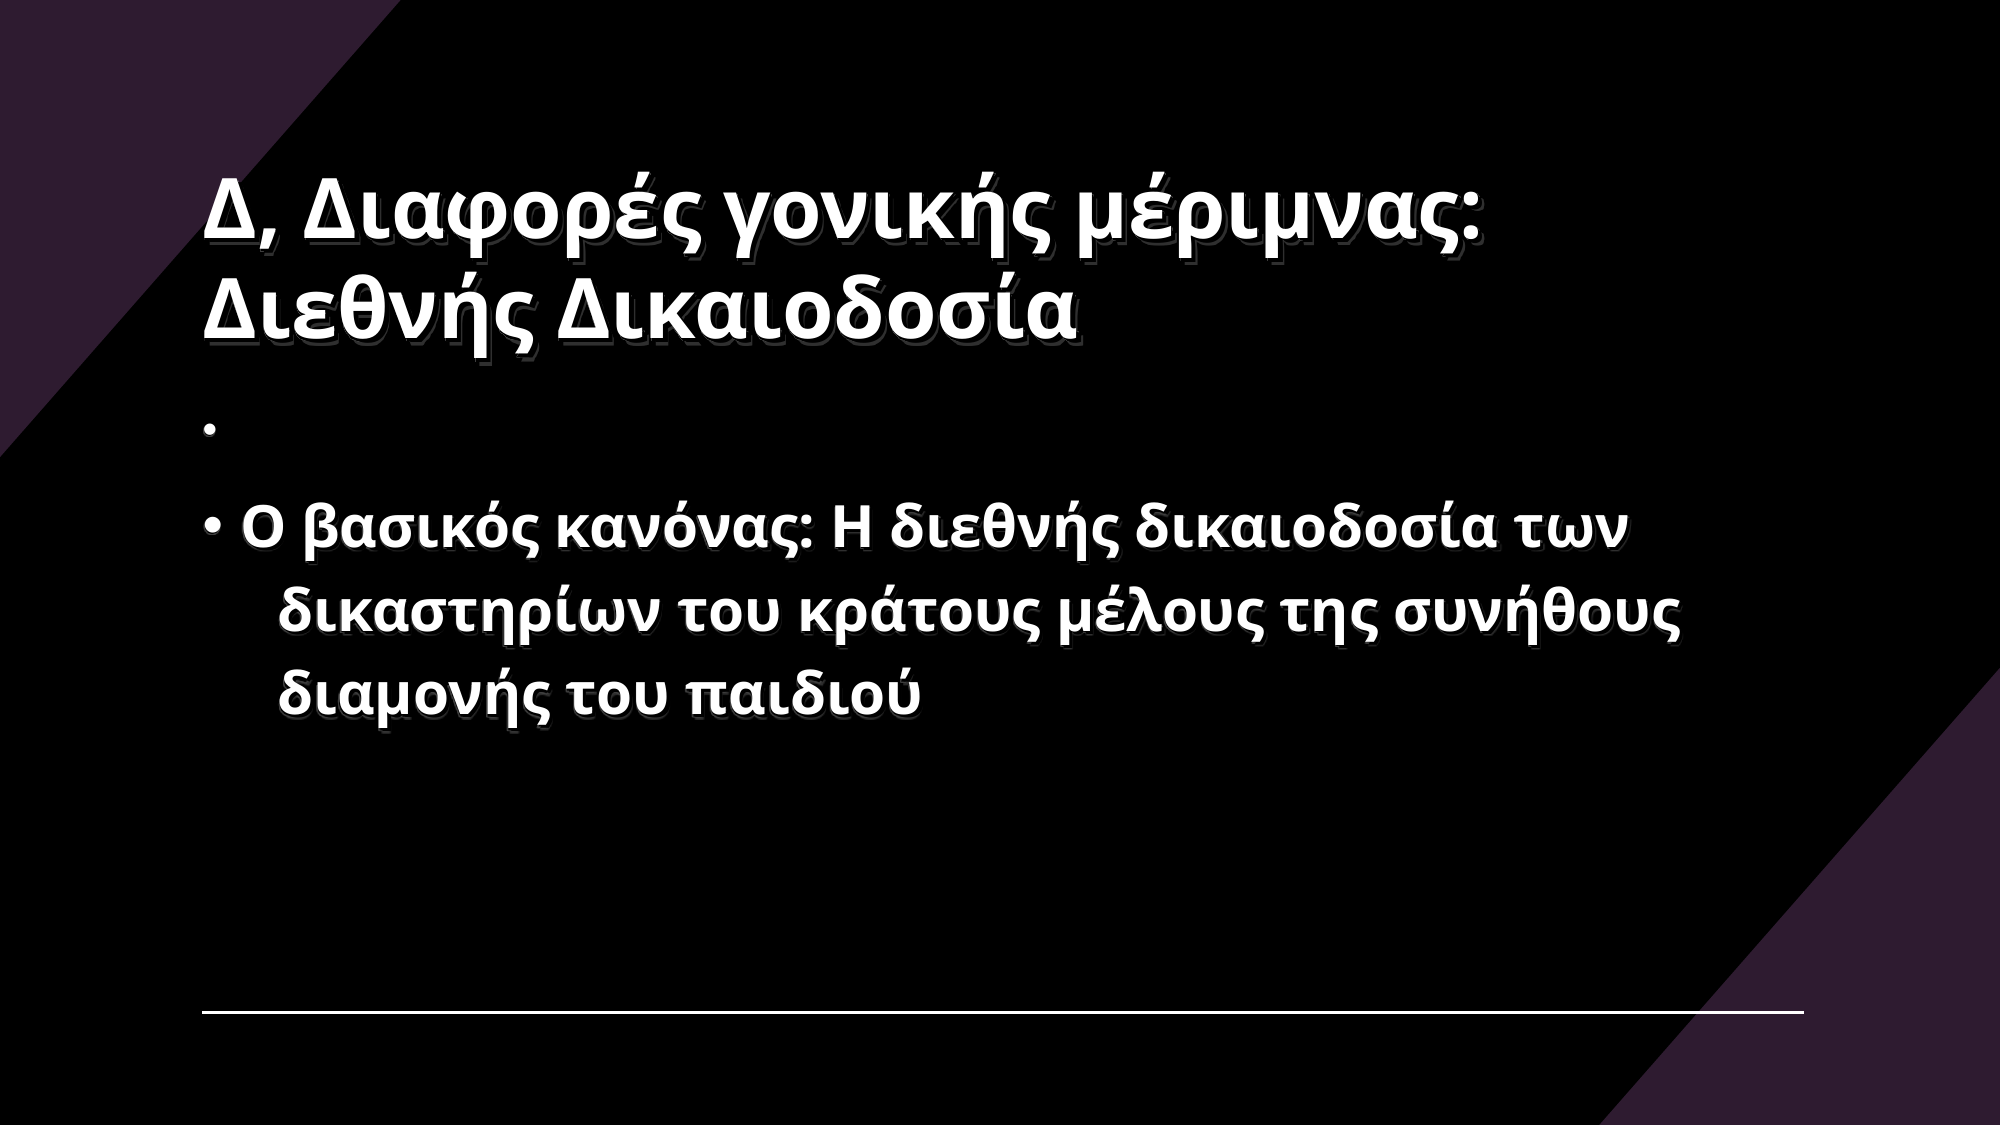

# Δ, Διαφορές γονικής μέριμνας: Διεθνής Δικαιοδοσία
Ο βασικός κανόνας: Η διεθνής δικαιοδοσία των δικαστηρίων του κράτους μέλους της συνήθους διαμονής του παιδιού